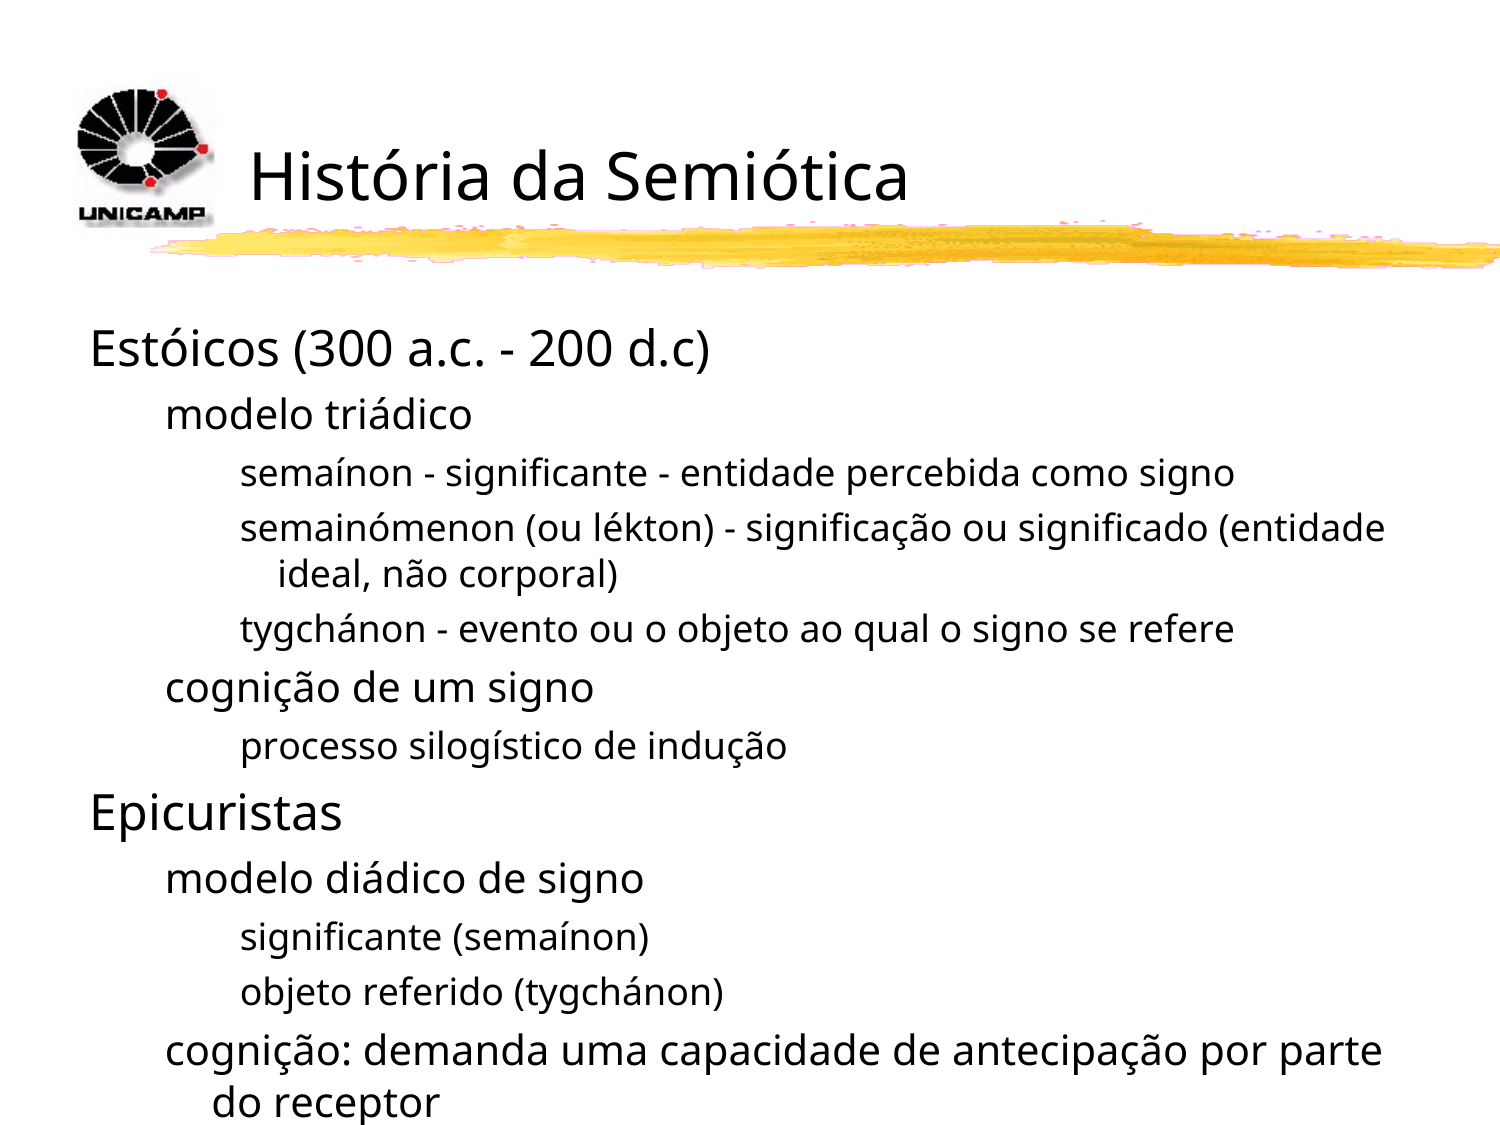

# História da Semiótica
Estóicos (300 a.c. - 200 d.c)
modelo triádico
semaínon - significante - entidade percebida como signo
semainómenon (ou lékton) - significação ou significado (entidade ideal, não corporal)
tygchánon - evento ou o objeto ao qual o signo se refere
cognição de um signo
processo silogístico de indução
Epicuristas
modelo diádico de signo
significante (semaínon)
objeto referido (tygchánon)
cognição: demanda uma capacidade de antecipação por parte do receptor